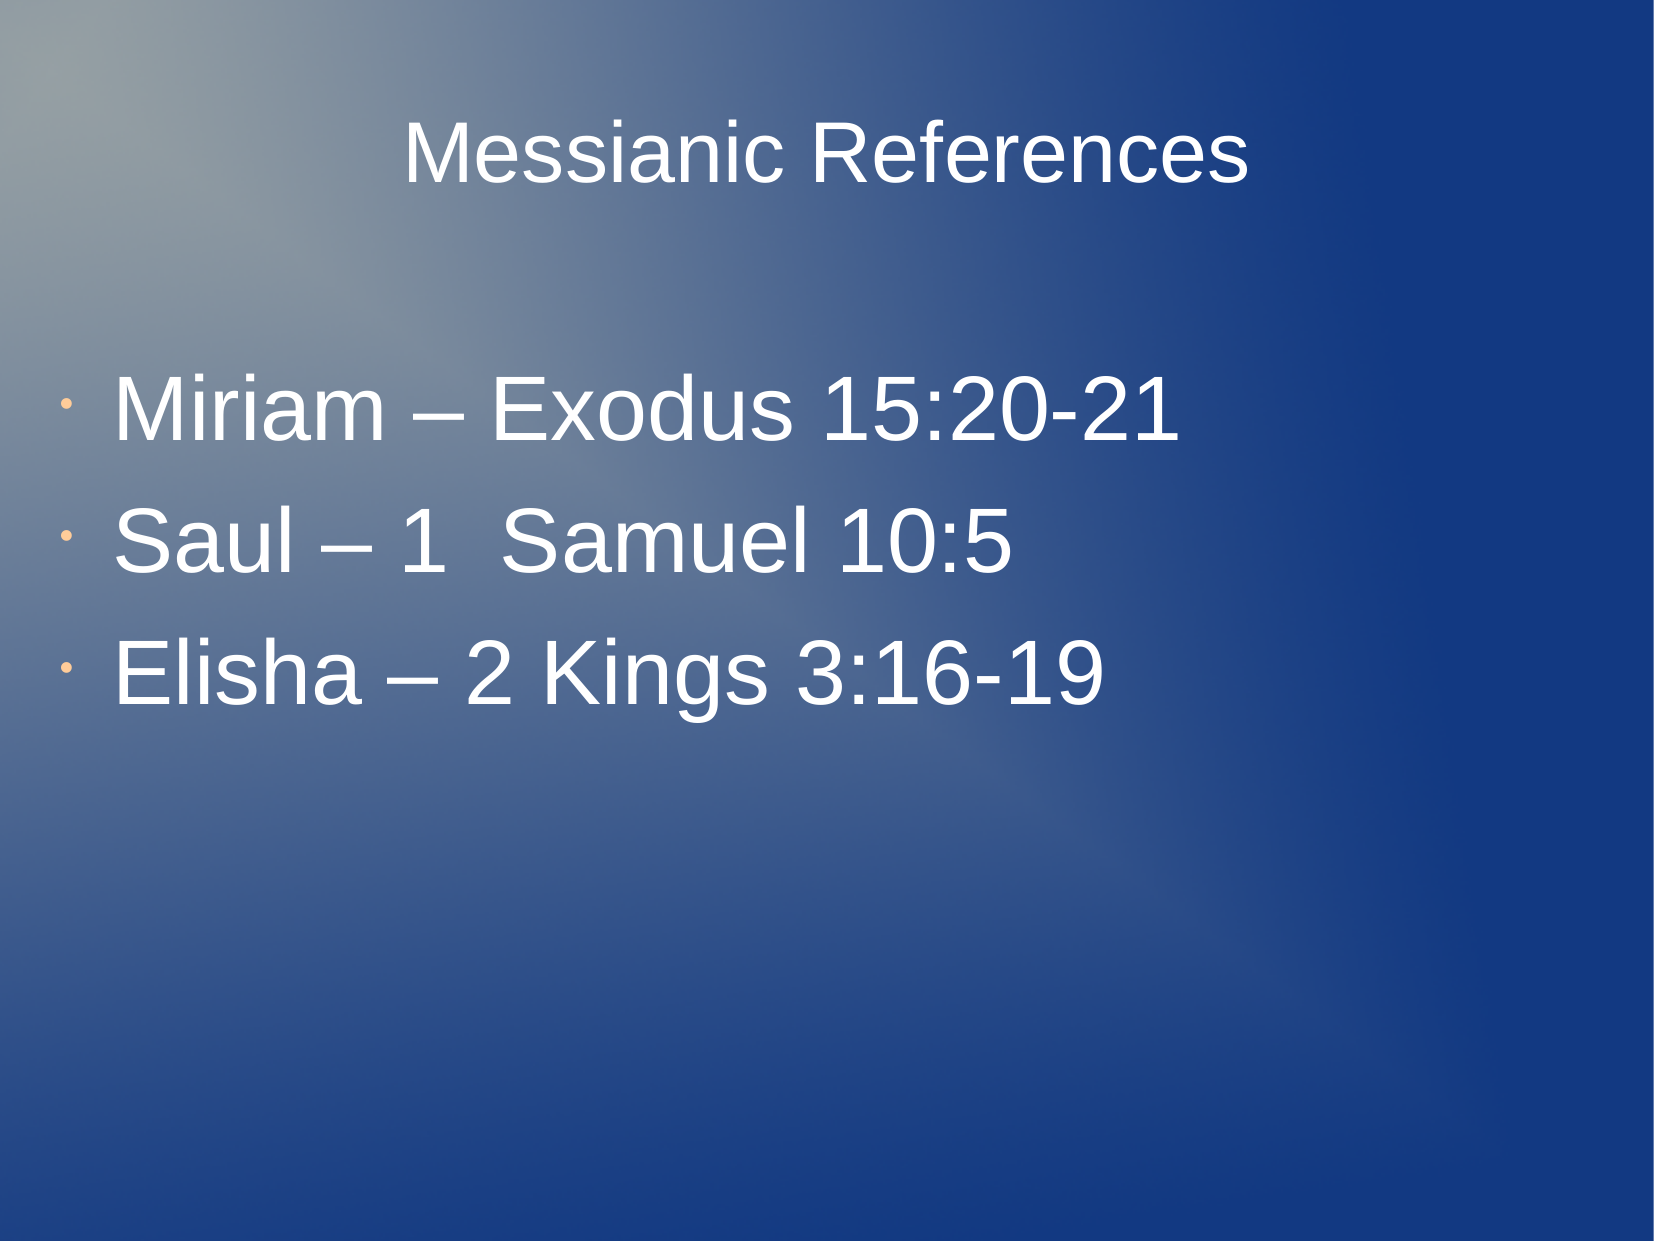

# Messianic References
Miriam – Exodus 15:20-21
Saul – 1 Samuel 10:5
Elisha – 2 Kings 3:16-19